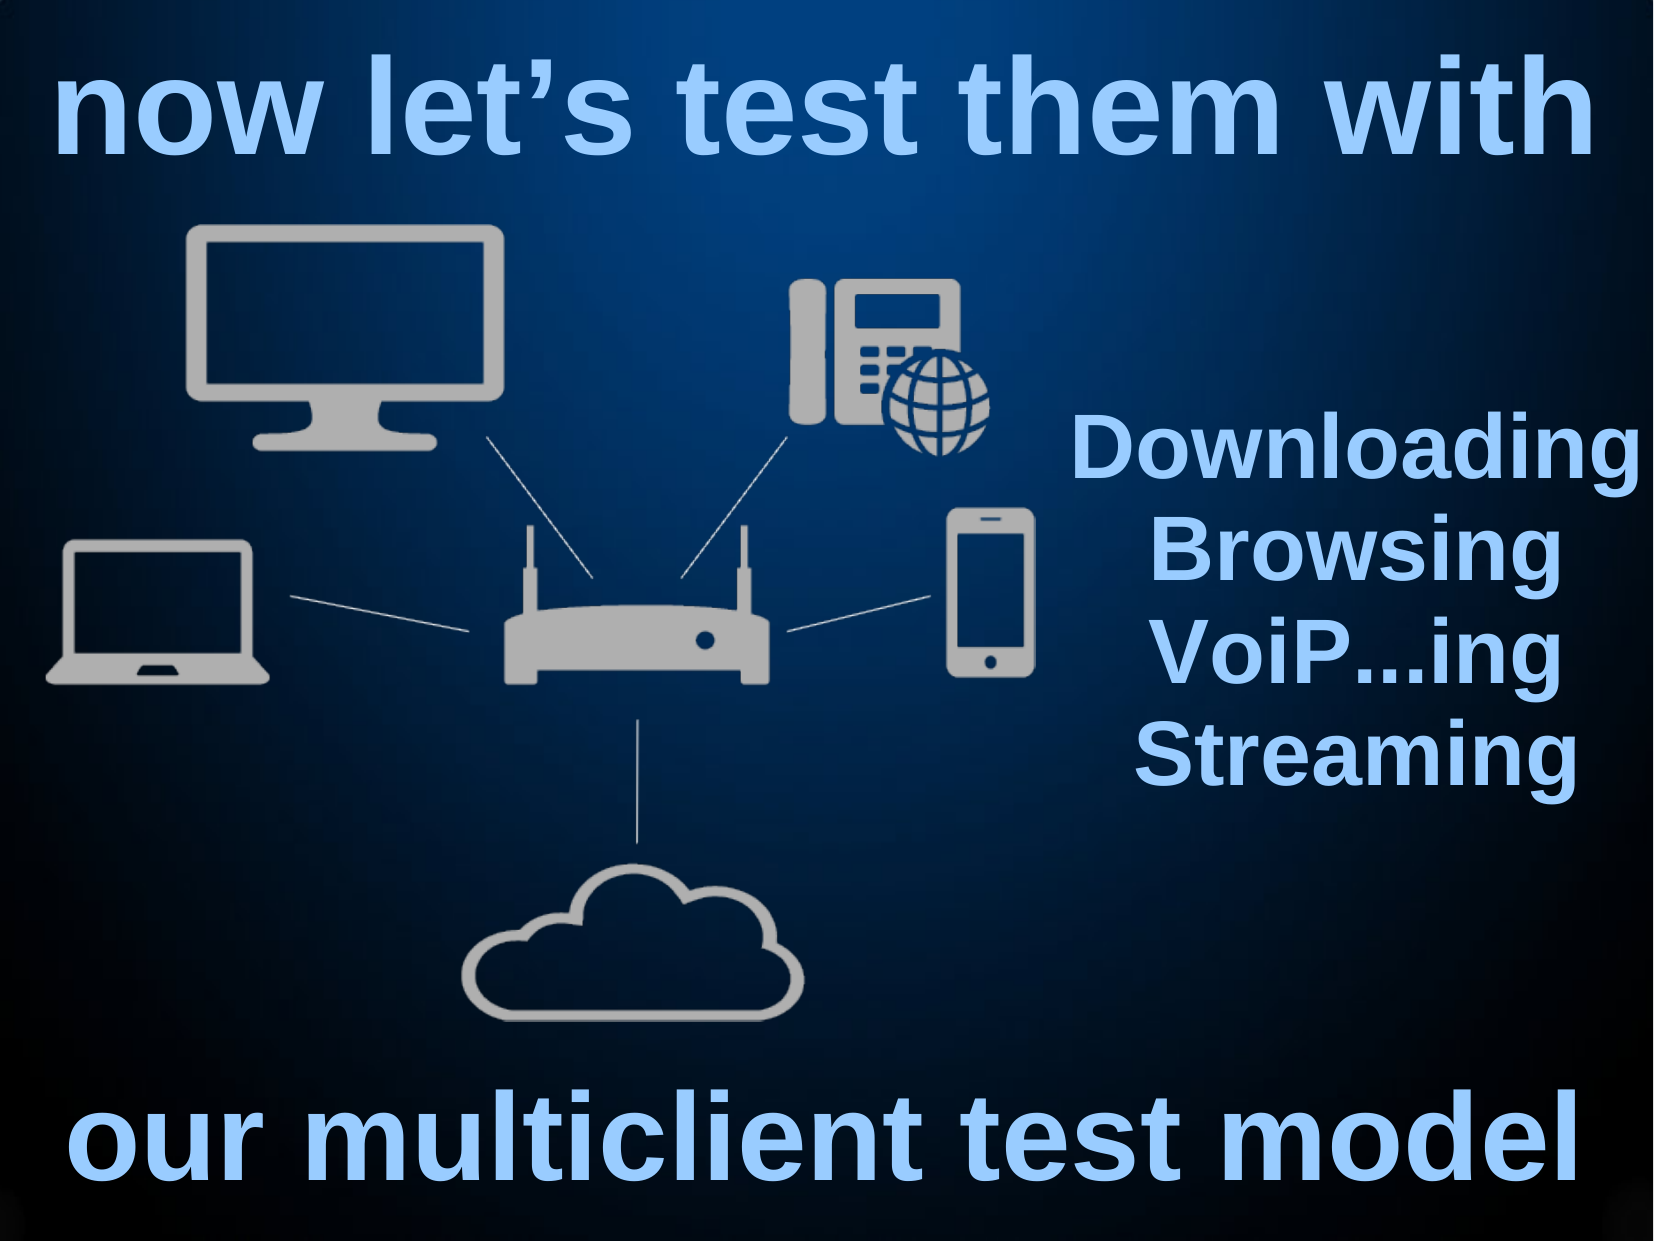

# now let’s test them with
Downloading
Browsing
VoiP...ing
Streaming
our multiclient test model